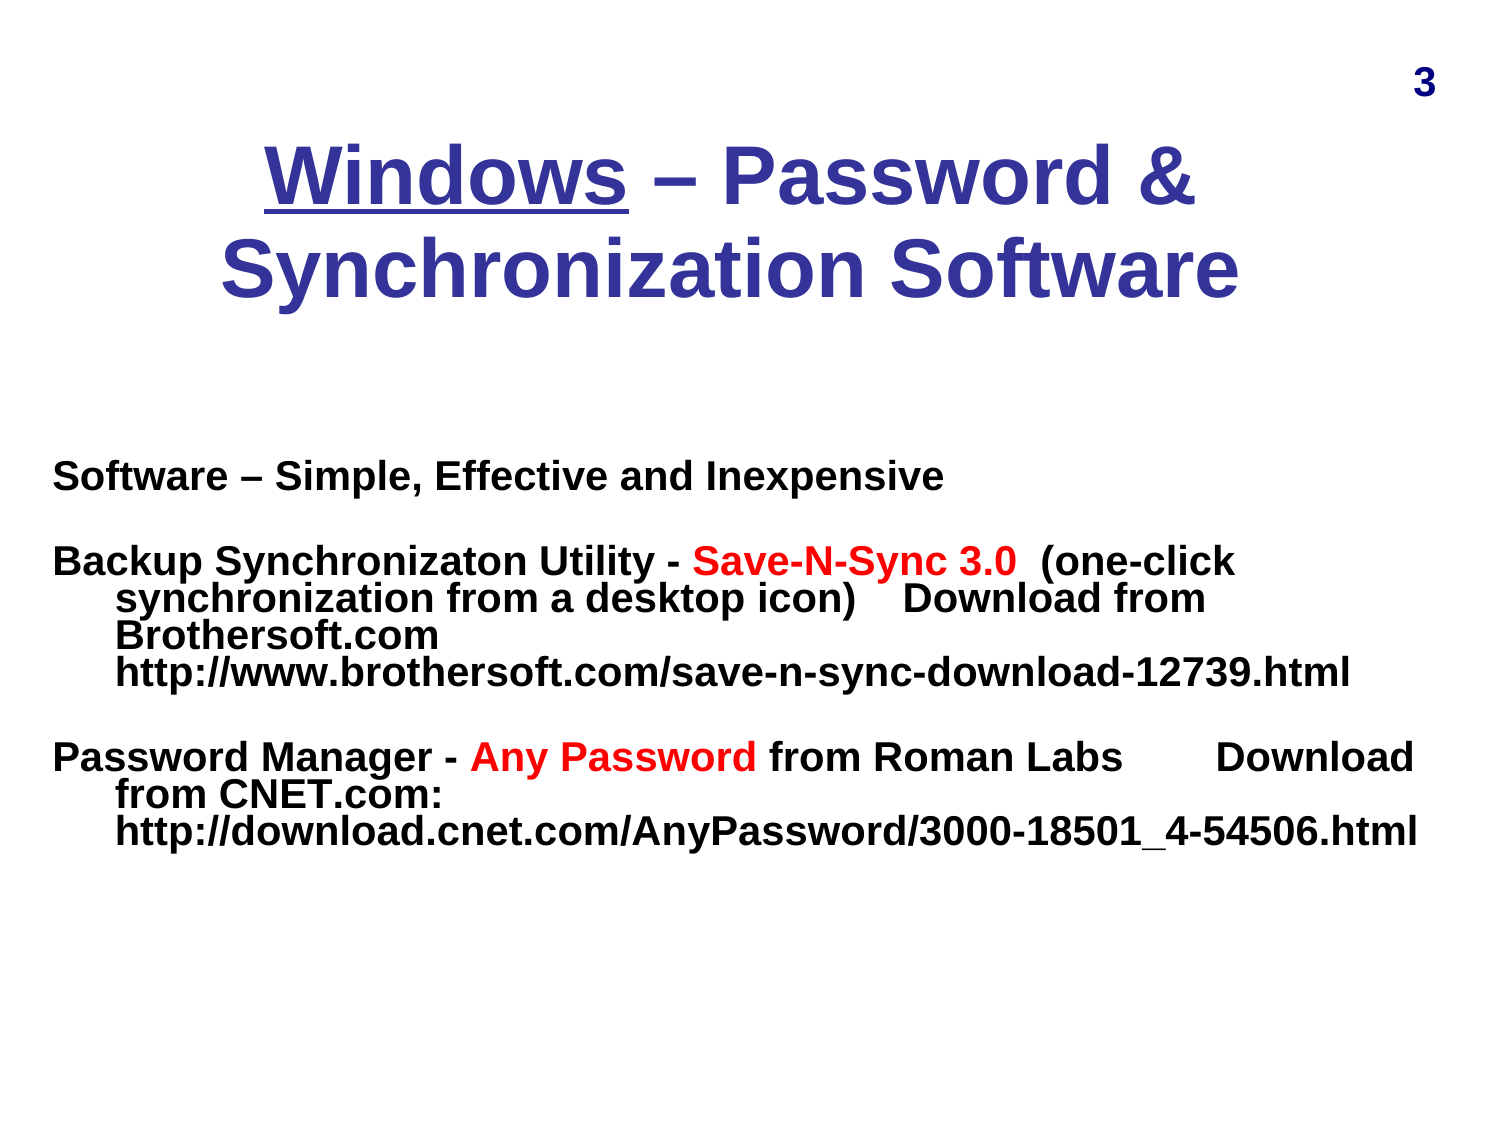

3
# Windows – Password & Synchronization Software
Software – Simple, Effective and Inexpensive
Backup Synchronizaton Utility - Save-N-Sync 3.0 (one-click synchronization from a desktop icon) Download from Brothersoft.com http://www.brothersoft.com/save-n-sync-download-12739.html
Password Manager - Any Password from Roman Labs Download from CNET.com: http://download.cnet.com/AnyPassword/3000-18501_4-54506.html